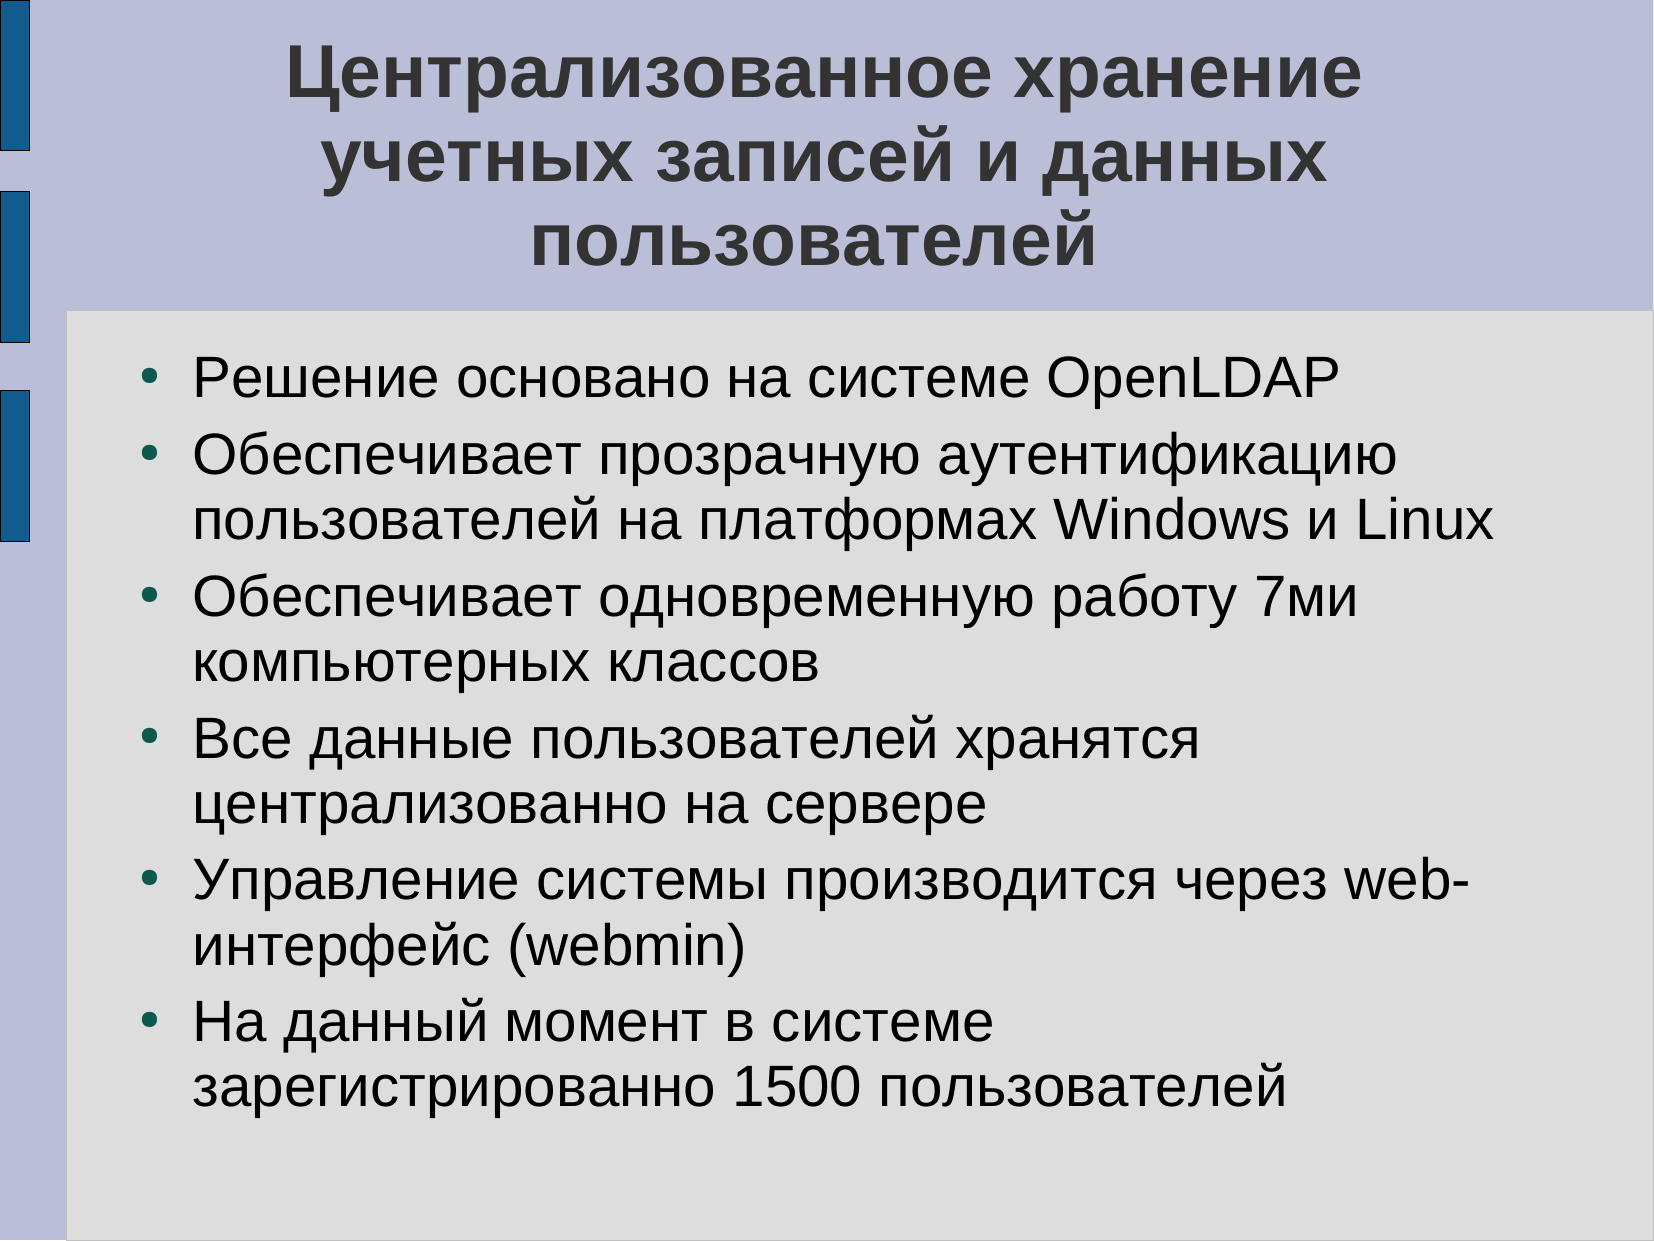

# Централизованное хранение учетных записей и данных пользователей
Решение основано на системе OpenLDAP
Обеспечивает прозрачную аутентификацию пользователей на платформах Windows и Linux
Обеспечивает одновременную работу 7ми компьютерных классов
Все данные пользователей хранятся централизованно на сервере
Управление системы производится через web-интерфейс (webmin)
На данный момент в системе зарегистрированно 1500 пользователей